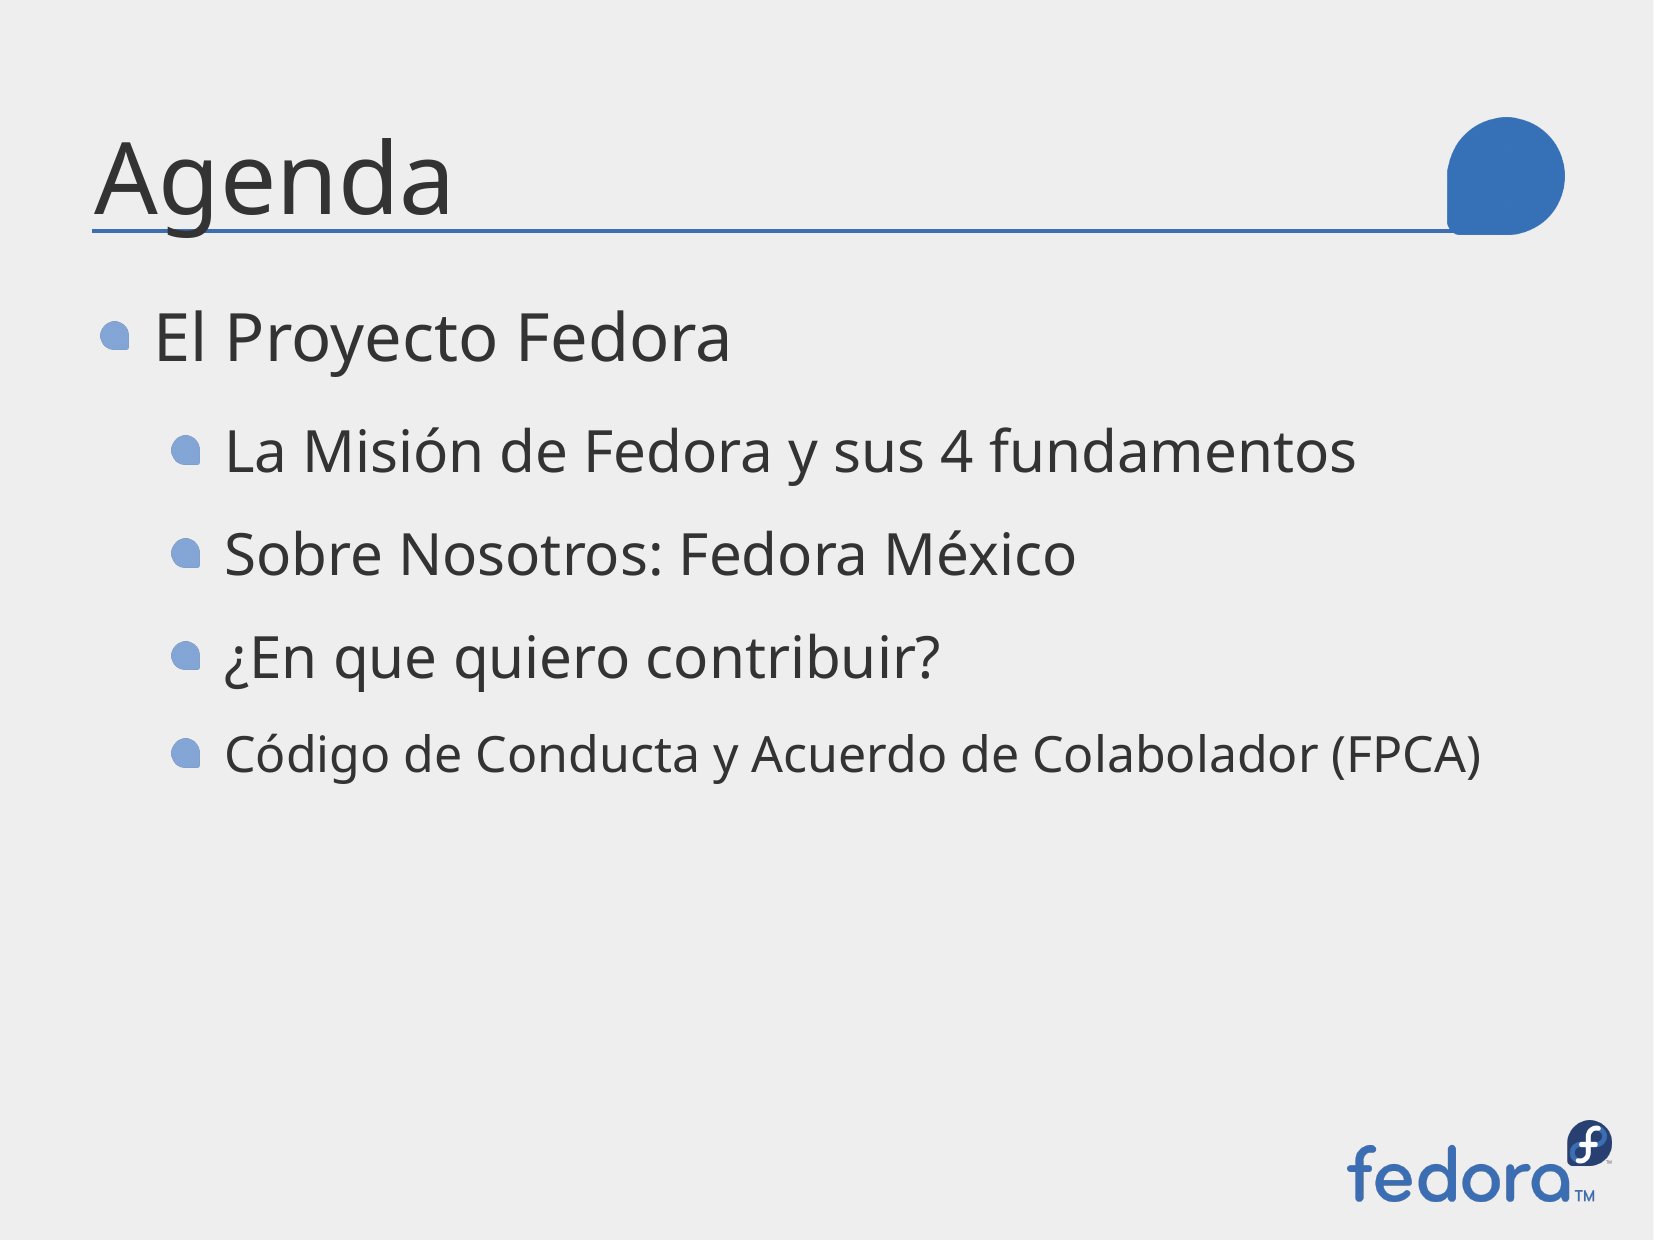

Agenda
# El Proyecto Fedora
La Misión de Fedora y sus 4 fundamentos
Sobre Nosotros: Fedora México
¿En que quiero contribuir?
Código de Conducta y Acuerdo de Colabolador (FPCA)